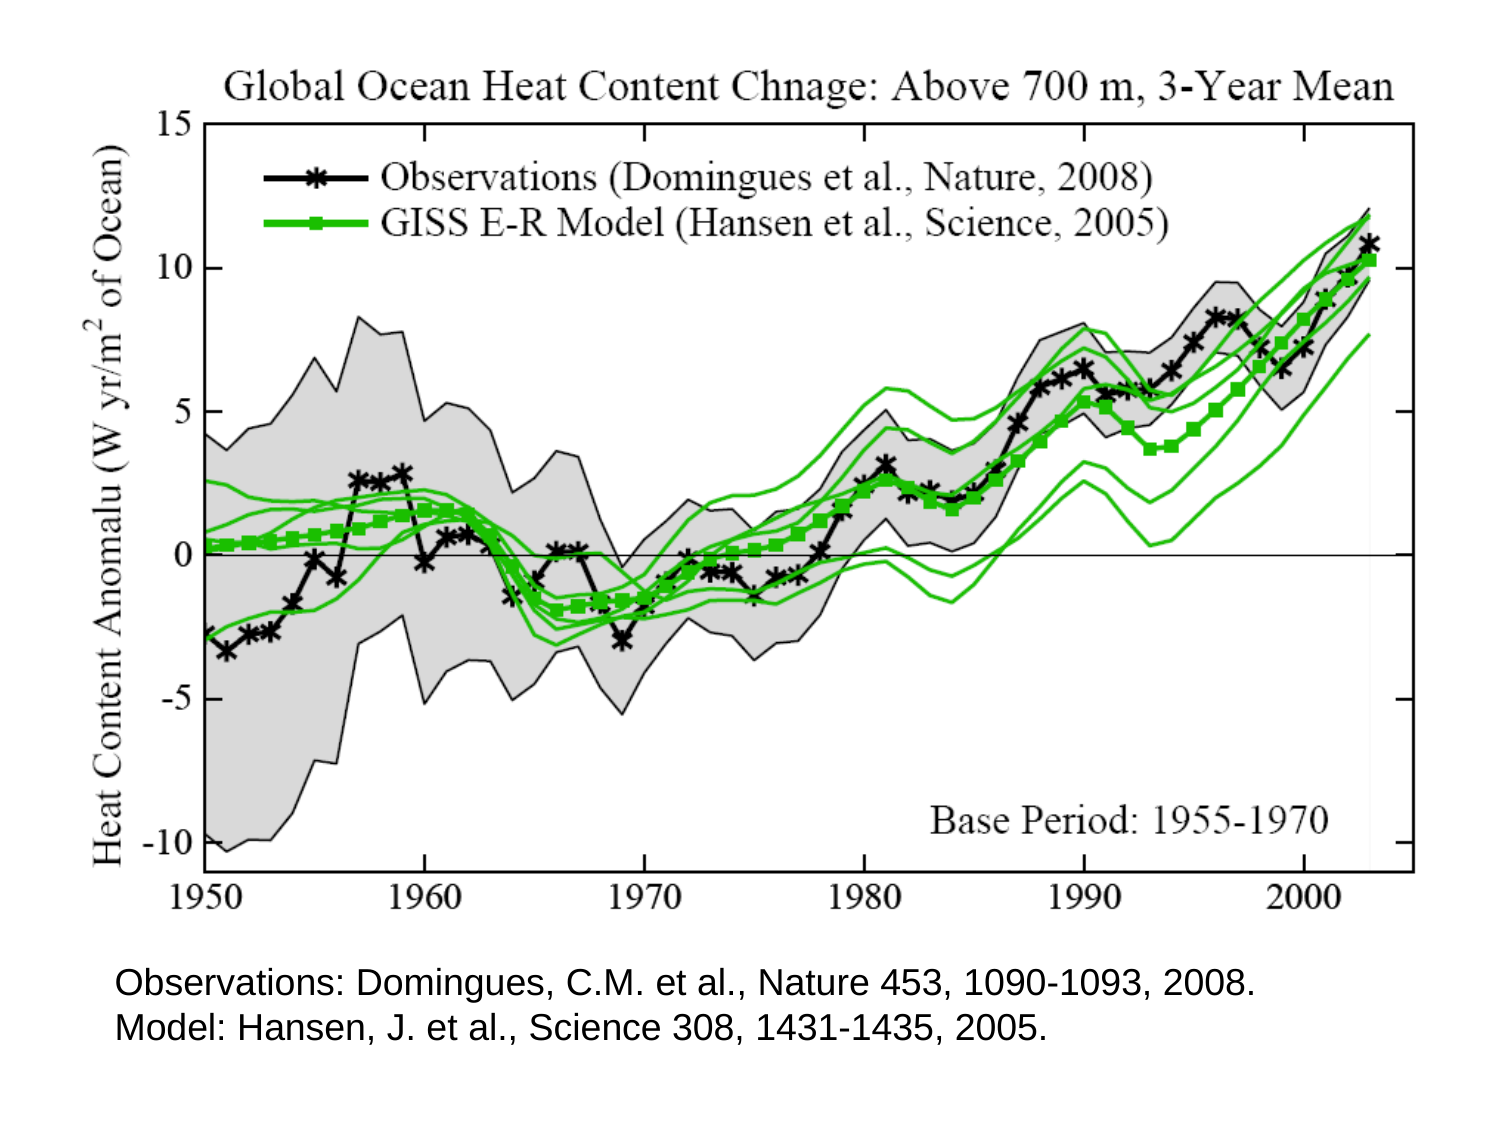

Observations: Domingues, C.M. et al., Nature 453, 1090-1093, 2008.
Model: Hansen, J. et al., Science 308, 1431-1435, 2005.